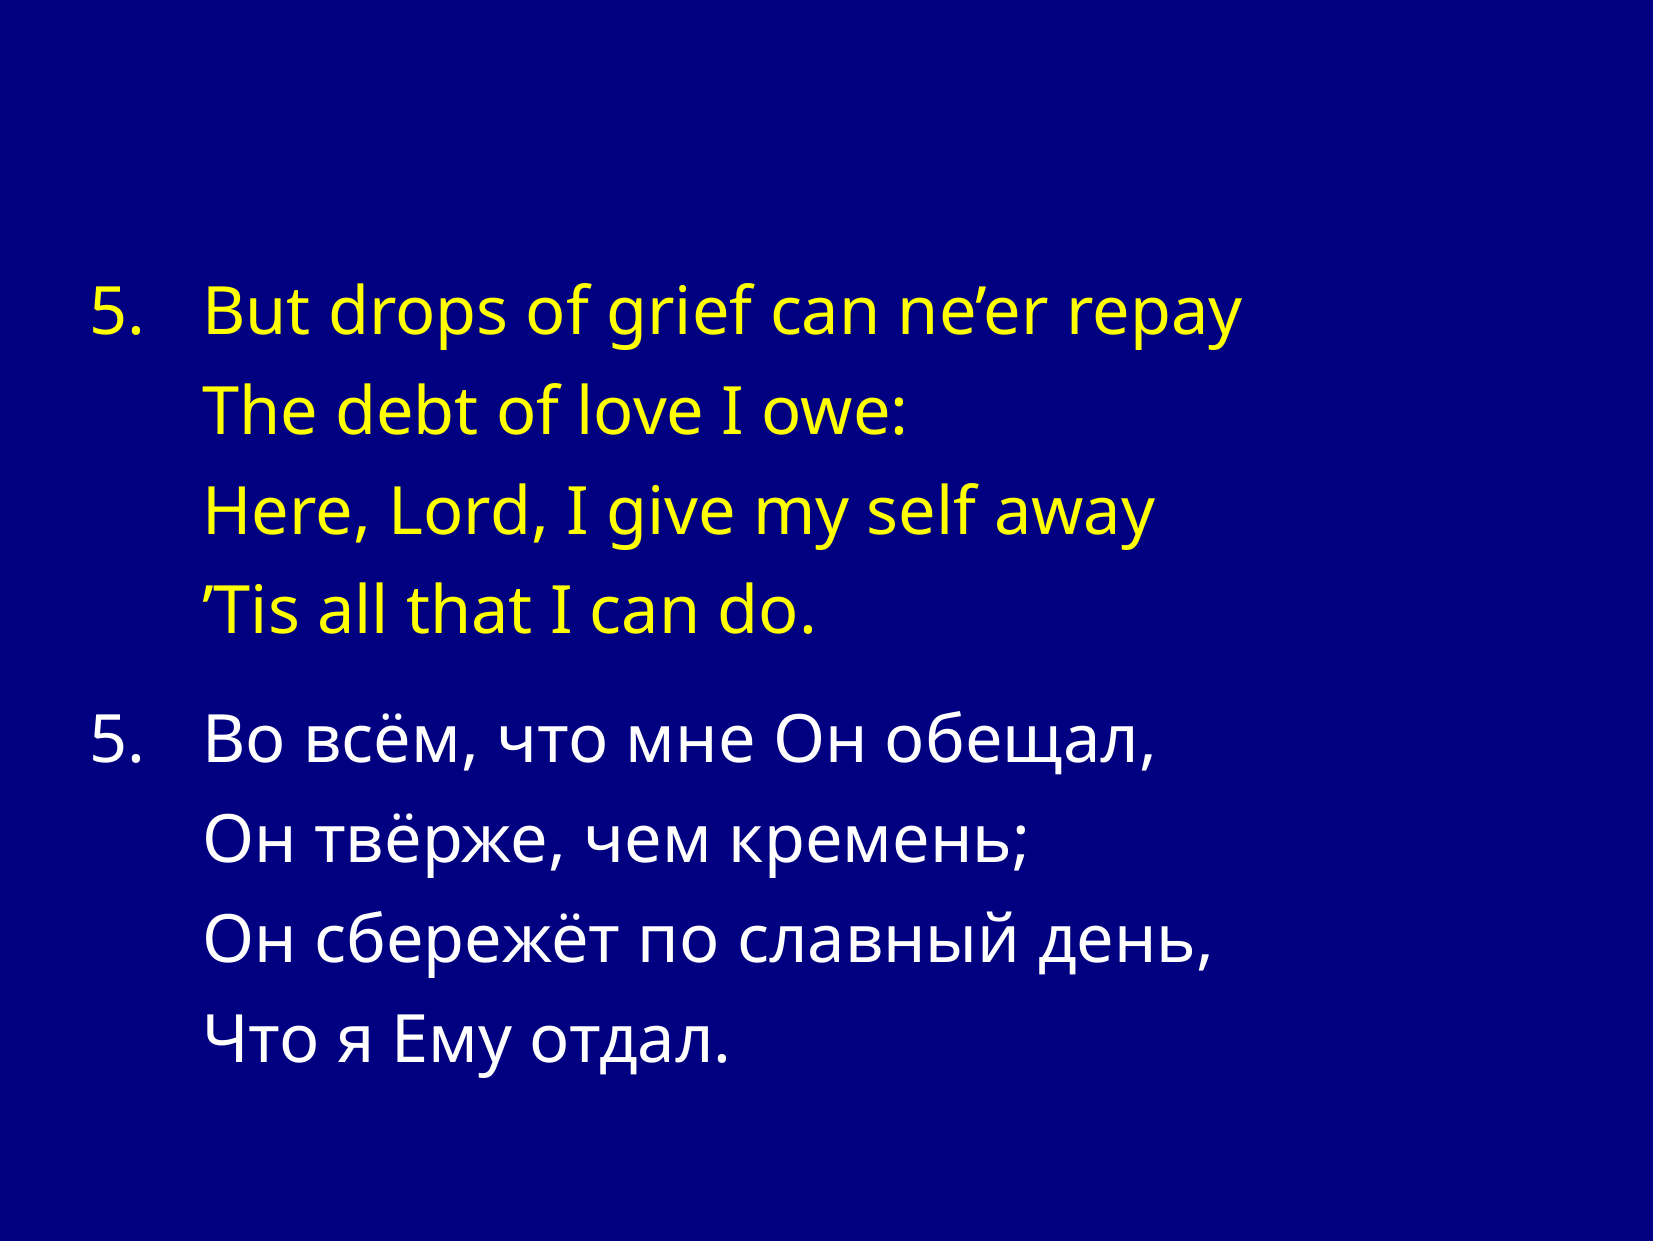

5.	But drops of grief can ne’er repay
	The debt of love I owe:
	Here, Lord, I give my self away
	’Tis all that I can do.
5.	Во всём, что мне Он обещал,
	Он твёрже, чем кремень;
	Он сбережёт по славный день,
	Что я Ему отдал.